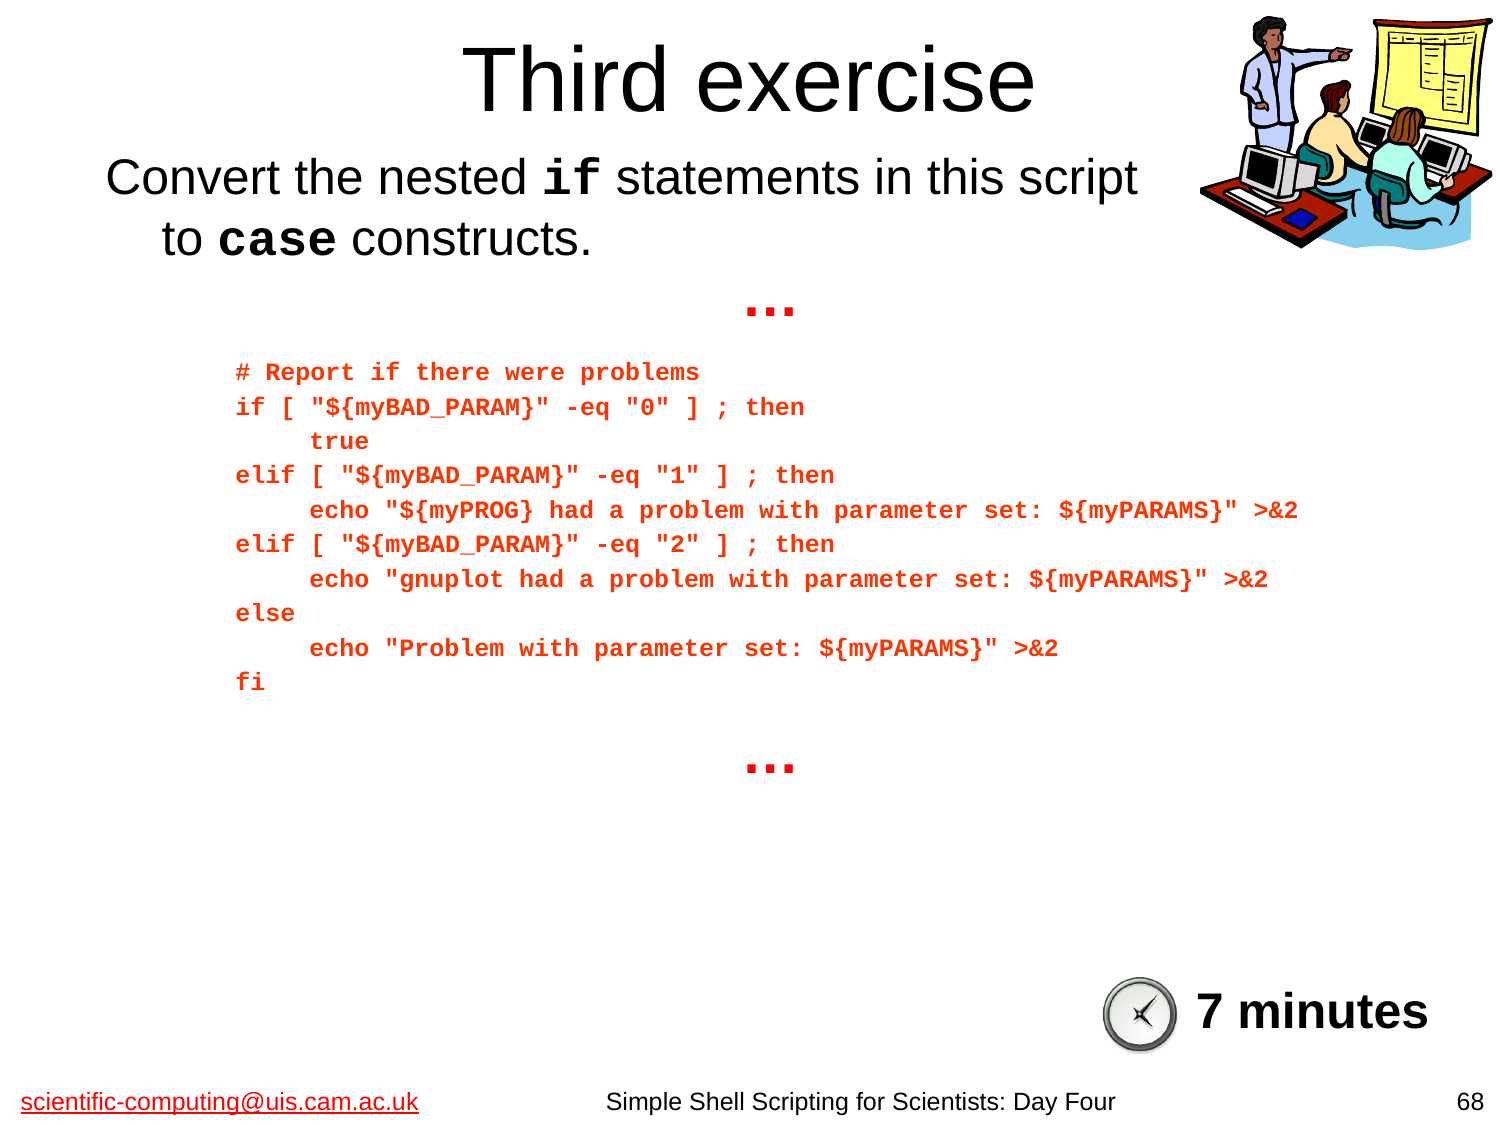

# Third exercise
Convert the nested if statements in this script to case constructs.
…
		# Report if there were problems
		if [ "${myBAD_PARAM}" -eq "0" ] ; then
			true
		elif [ "${myBAD_PARAM}" -eq "1" ] ; then
			echo "${myPROG} had a problem with parameter set: ${myPARAMS}" >&2
		elif [ "${myBAD_PARAM}" -eq "2" ] ; then
			echo "gnuplot had a problem with parameter set: ${myPARAMS}" >&2
		else
			echo "Problem with parameter set: ${myPARAMS}" >&2
		fi
…
7 minutes
escience-support@ucs.cam.ac.uk	Simple Shell Scripting for Scientists: Day Three
68